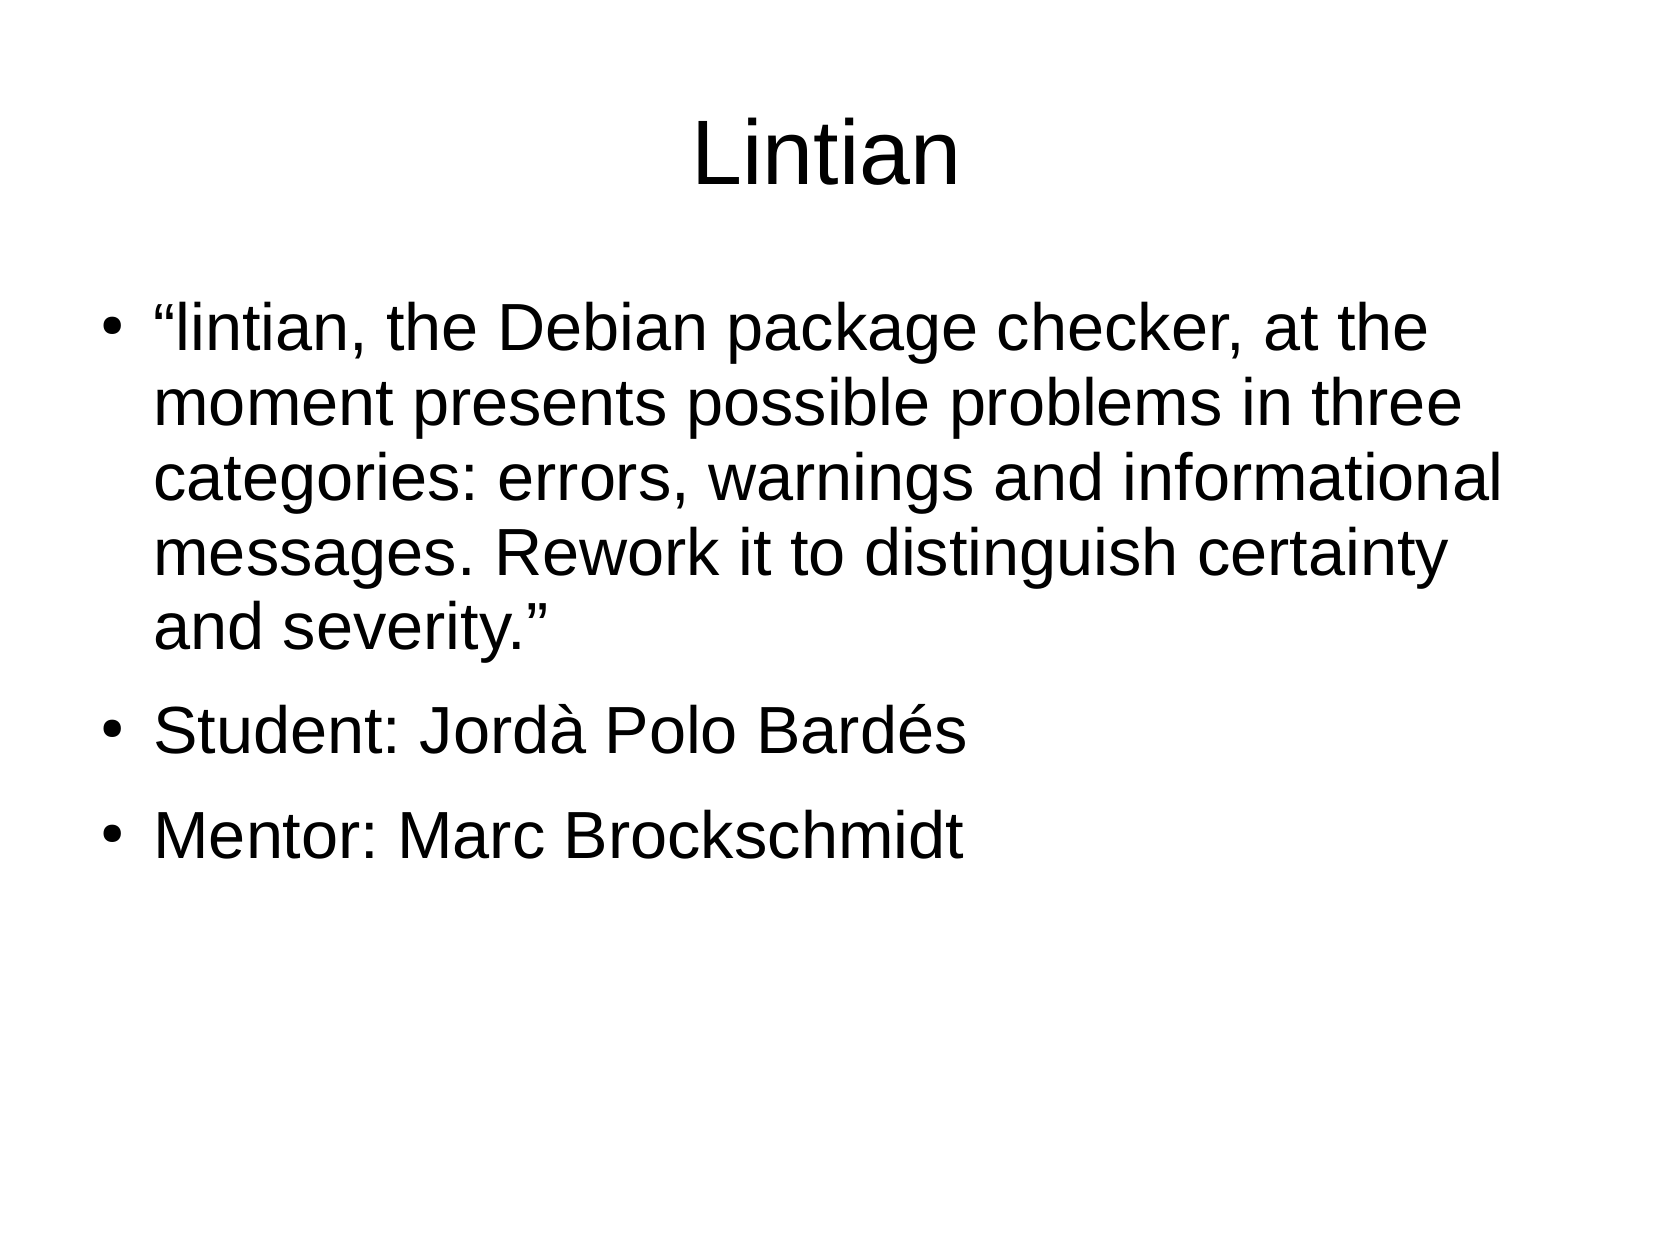

# Lintian
“lintian, the Debian package checker, at the moment presents possible problems in three categories: errors, warnings and informational messages. Rework it to distinguish certainty and severity.”
Student: Jordà Polo Bardés
Mentor: Marc Brockschmidt